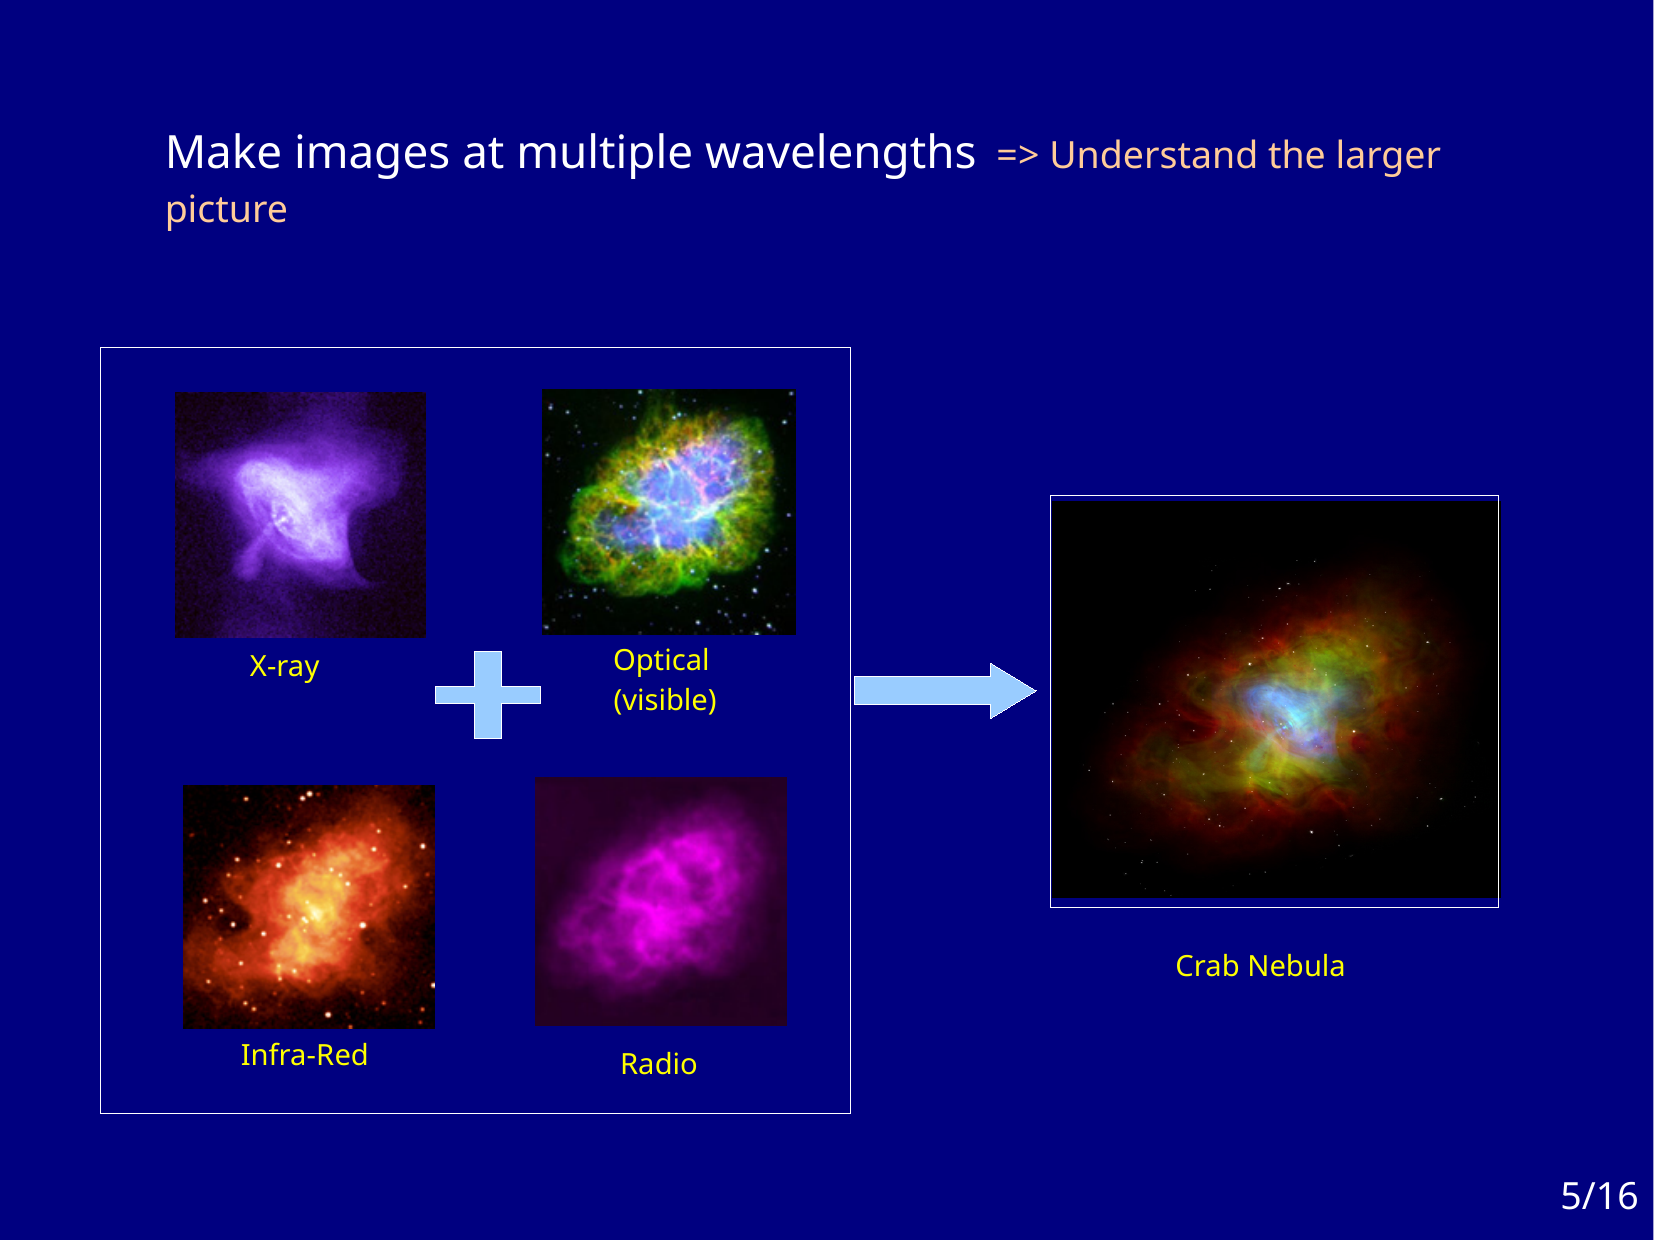

Make images at multiple wavelengths => Understand the larger picture
Optical
(visible)
X-ray
Crab Nebula
Infra-Red
Radio